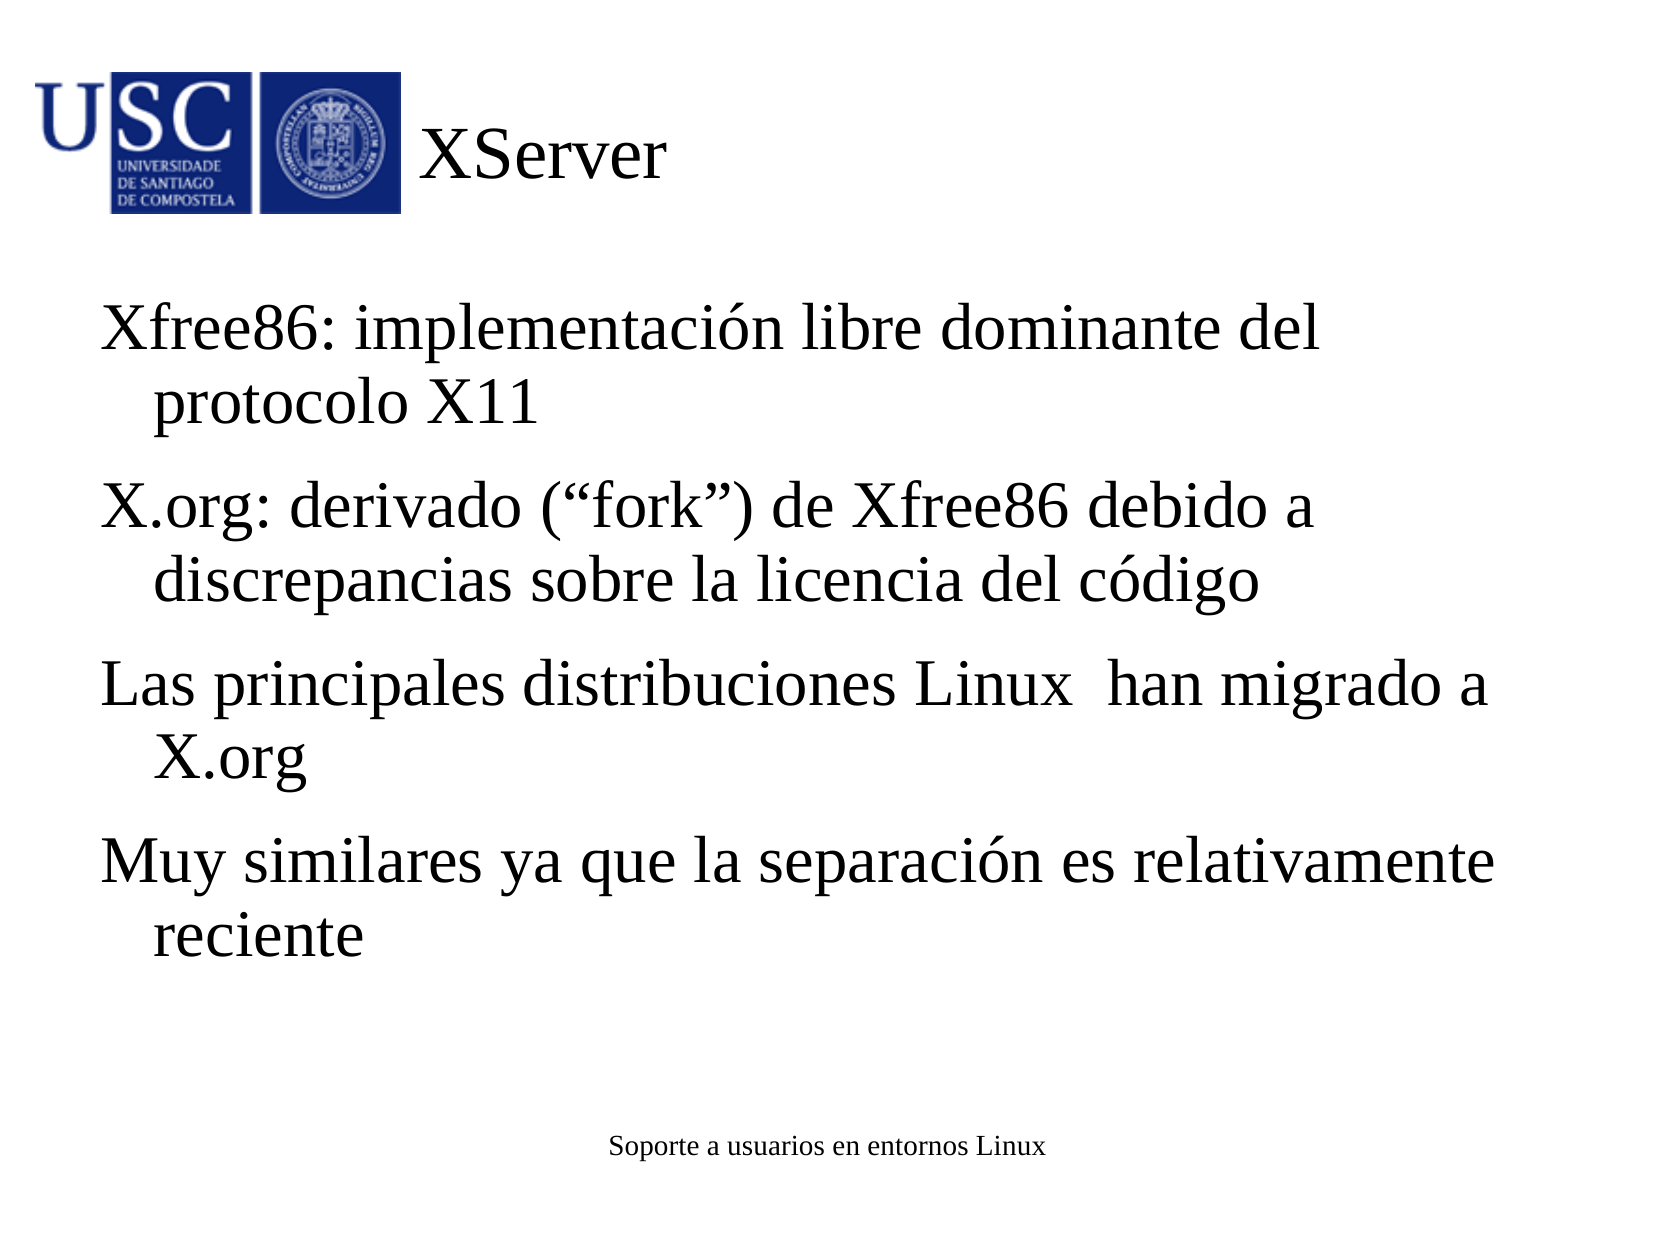

# XServer
Xfree86: implementación libre dominante del protocolo X11
X.org: derivado (“fork”) de Xfree86 debido a discrepancias sobre la licencia del código
Las principales distribuciones Linux han migrado a X.org
Muy similares ya que la separación es relativamente reciente